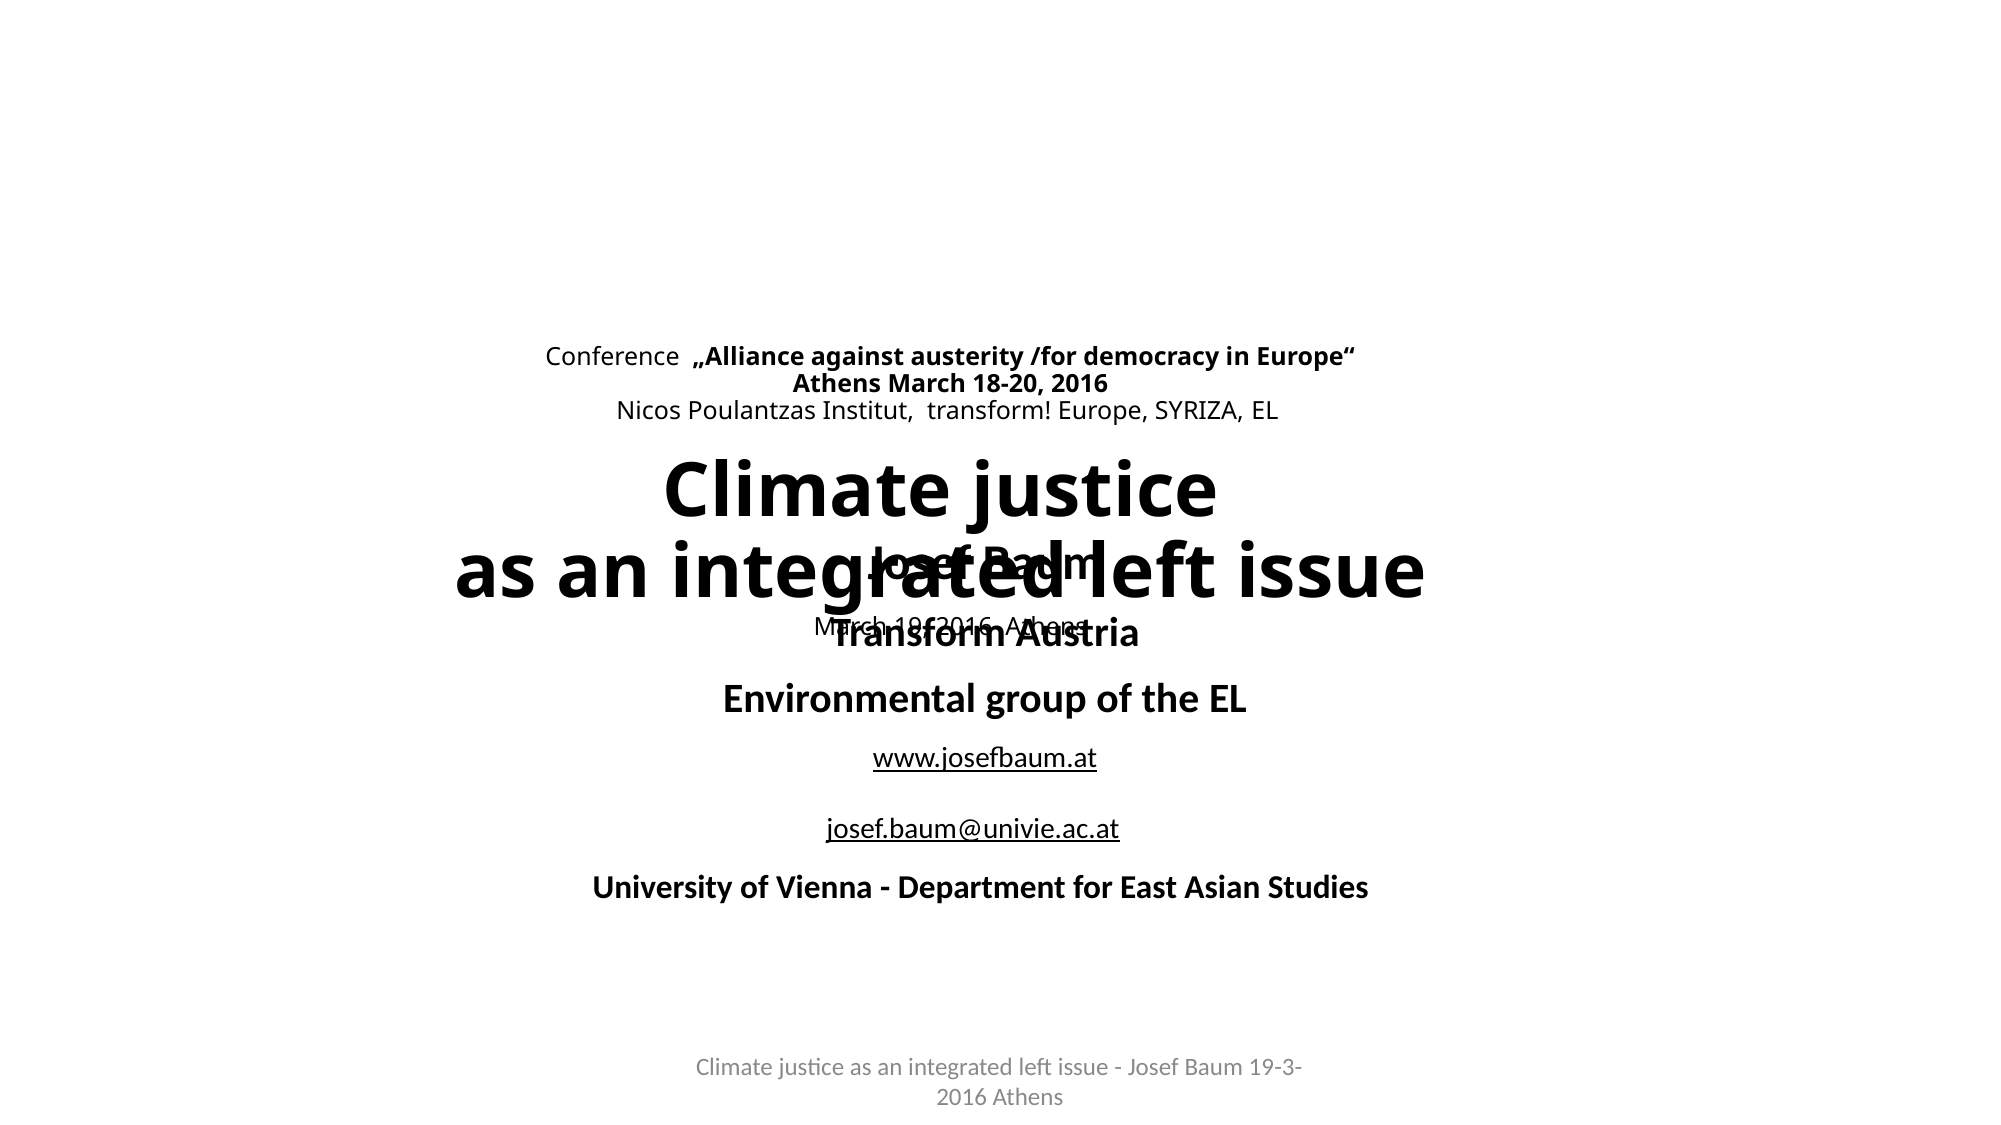

# Conference „Alliance against austerity /for democracy in Europe“ Athens March 18-20, 2016 Nicos Poulantzas Institut, transform! Europe, SYRIZA, EL Climate justice as an integrated left issue March 19, 2016 Athens
Josef Baum
Transform Austria
Environmental group of the EL
www.josefbaum.at
josef.baum@univie.ac.at
University of Vienna - Department for East Asian Studies
Climate justice as an integrated left issue - Josef Baum 19-3-2016 Athens